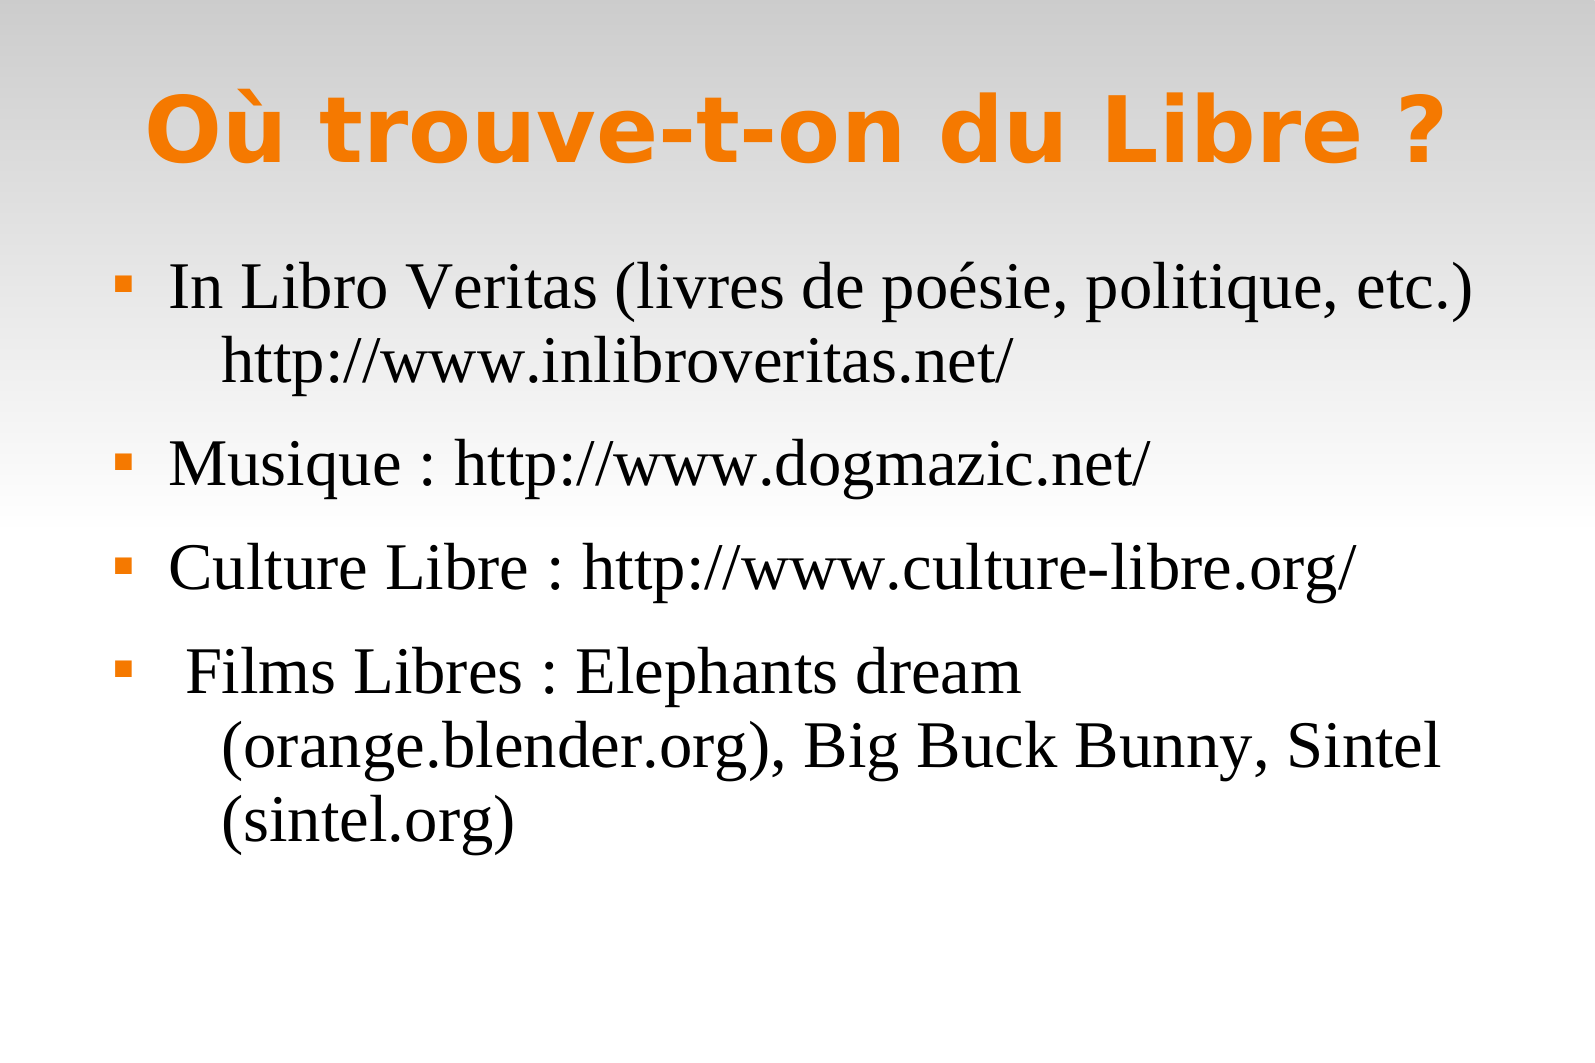

# Où trouve-t-on du Libre ?
In Libro Veritas (livres de poésie, politique, etc.) http://www.inlibroveritas.net/
Musique : http://www.dogmazic.net/
Culture Libre : http://www.culture-libre.org/
 Films Libres : Elephants dream (orange.blender.org), Big Buck Bunny, Sintel (sintel.org)